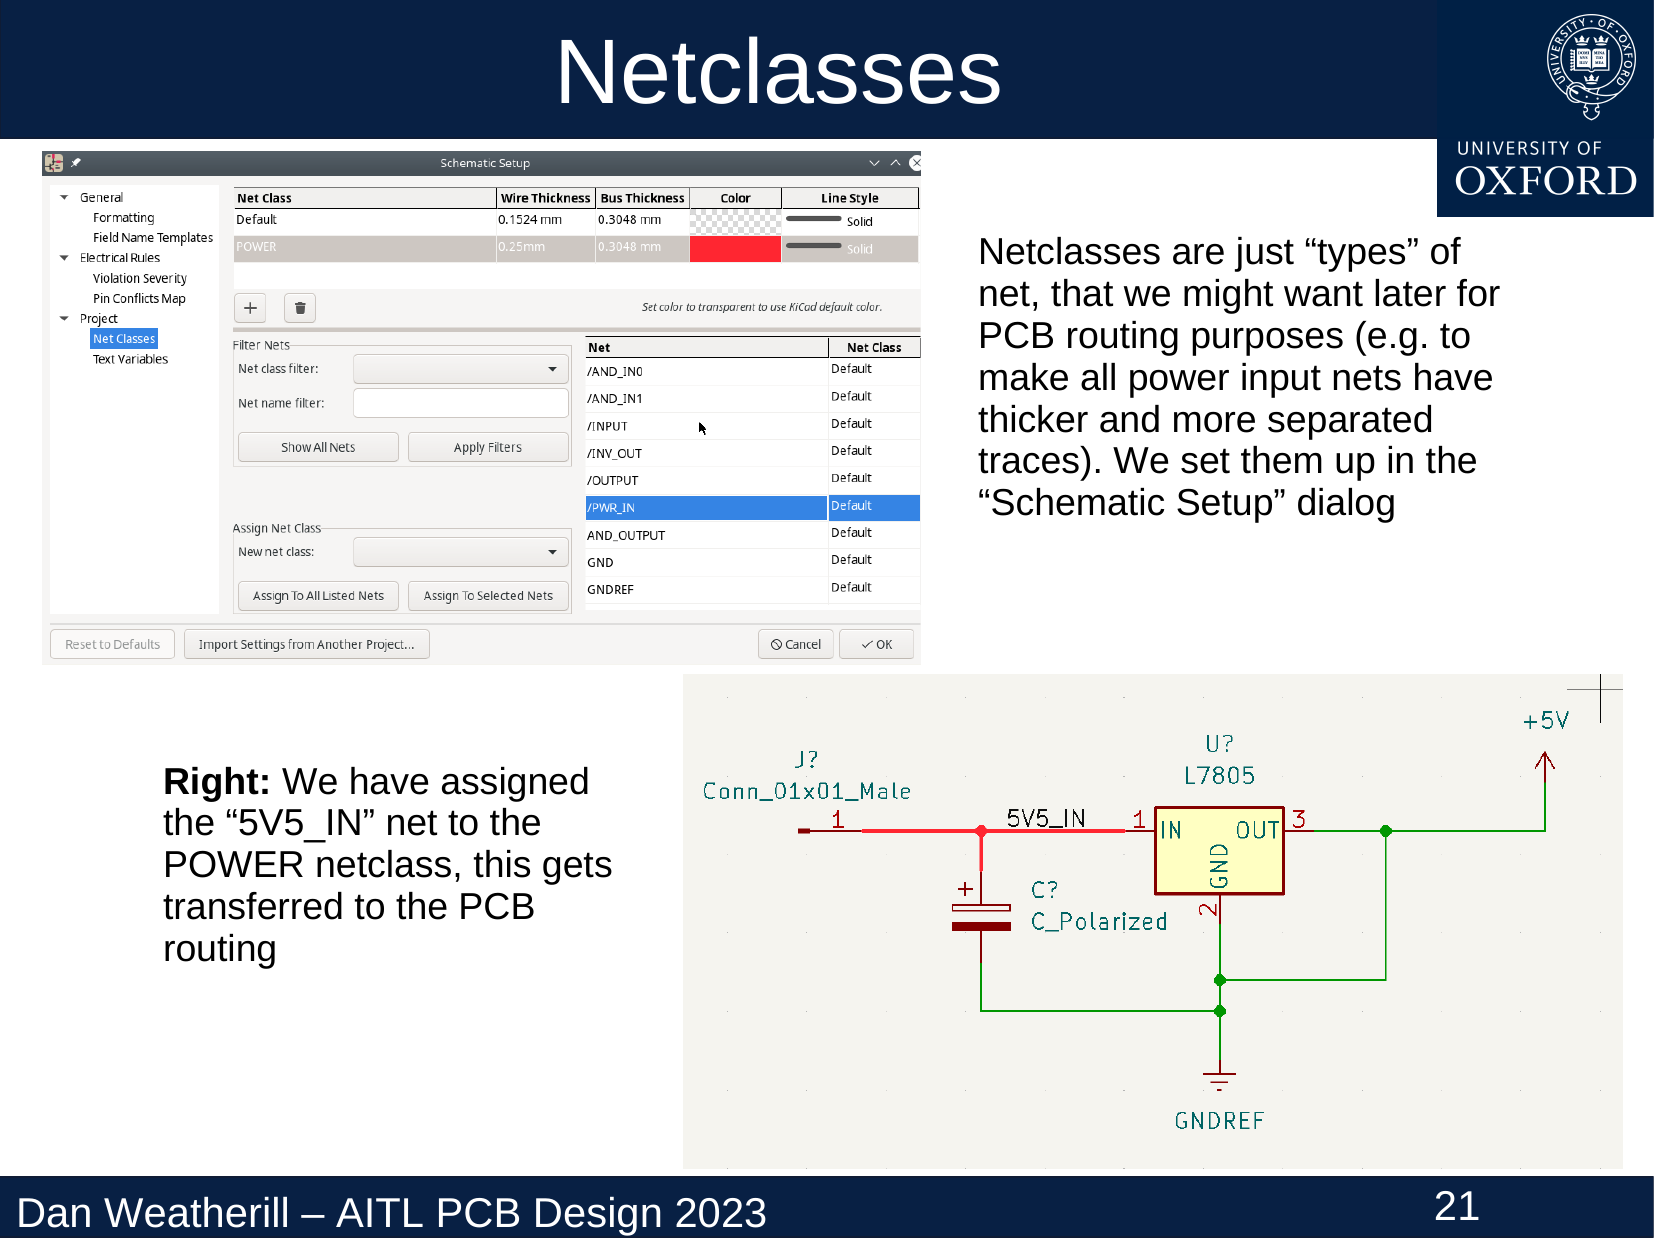

# Netclasses
Netclasses are just “types” of net, that we might want later for PCB routing purposes (e.g. to make all power input nets have thicker and more separated traces). We set them up in the “Schematic Setup” dialog
Right: We have assigned the “5V5_IN” net to the POWER netclass, this gets transferred to the PCB routing